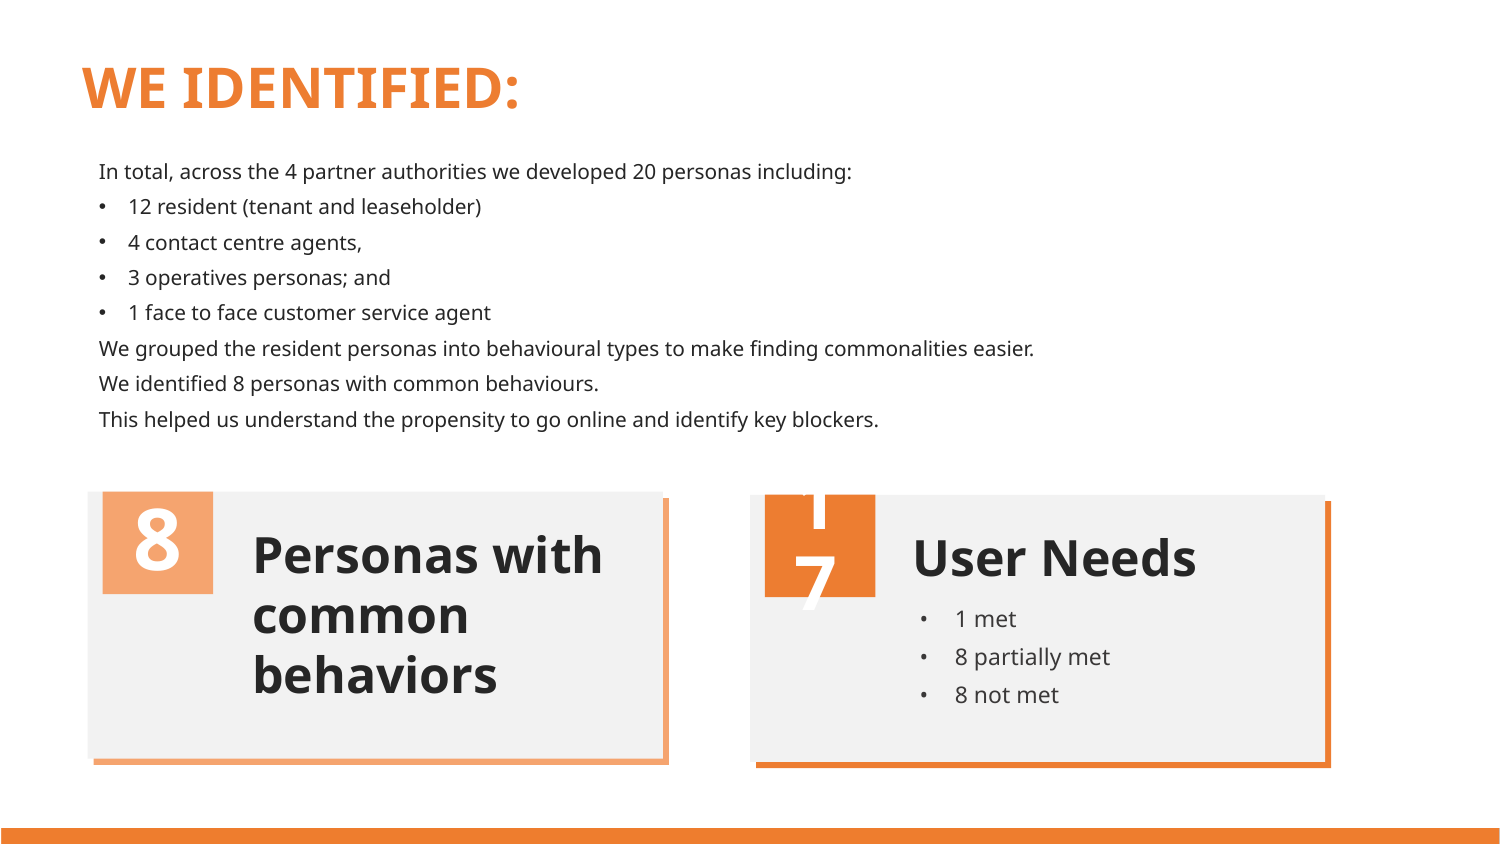

WE IDENTIFIED:
In total, across the 4 partner authorities we developed 20 personas including:
12 resident (tenant and leaseholder)
4 contact centre agents,
3 operatives personas; and
1 face to face customer service agent
We grouped the resident personas into behavioural types to make finding commonalities easier.
We identified 8 personas with common behaviours.
This helped us understand the propensity to go online and identify key blockers.
8
17
Personas with common behaviors
User Needs
1 met
8 partially met
8 not met